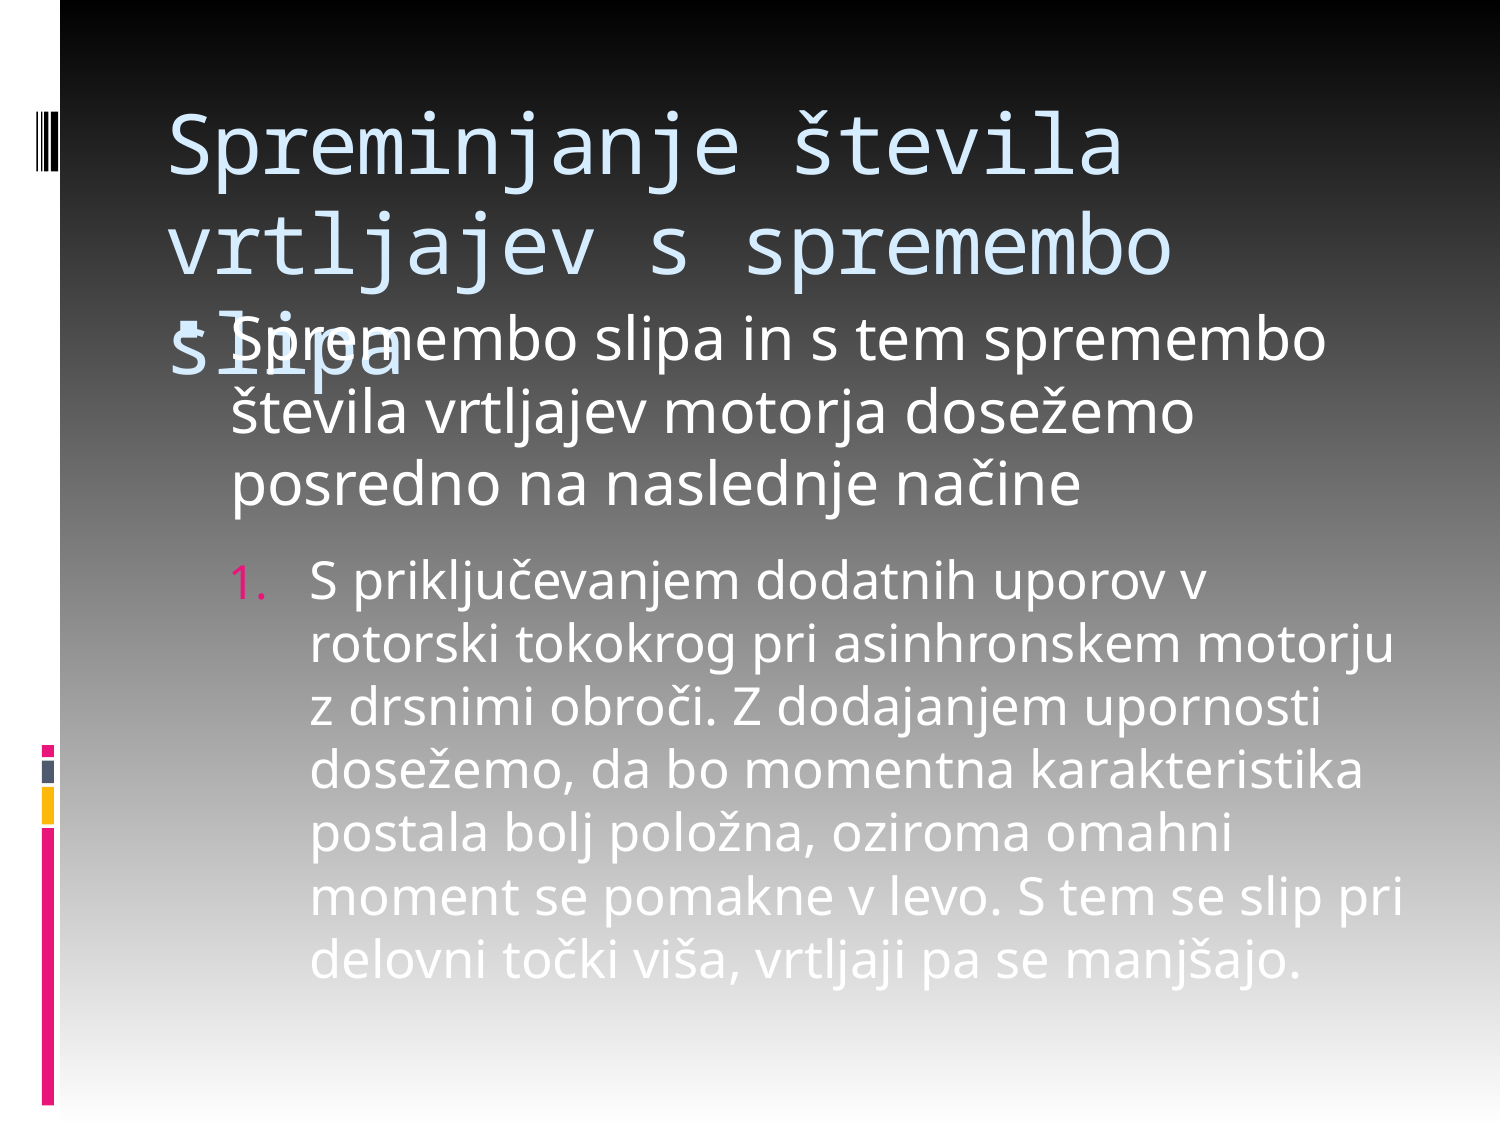

# Spreminjanje števila vrtljajev s spremembo slipa
Spremembo slipa in s tem spremembo števila vrtljajev motorja dosežemo posredno na naslednje načine
S priključevanjem dodatnih uporov v rotorski tokokrog pri asinhronskem motorju z drsnimi obroči. Z dodajanjem upornosti dosežemo, da bo momentna karakteristika postala bolj položna, oziroma omahni moment se pomakne v levo. S tem se slip pri delovni točki viša, vrtljaji pa se manjšajo.